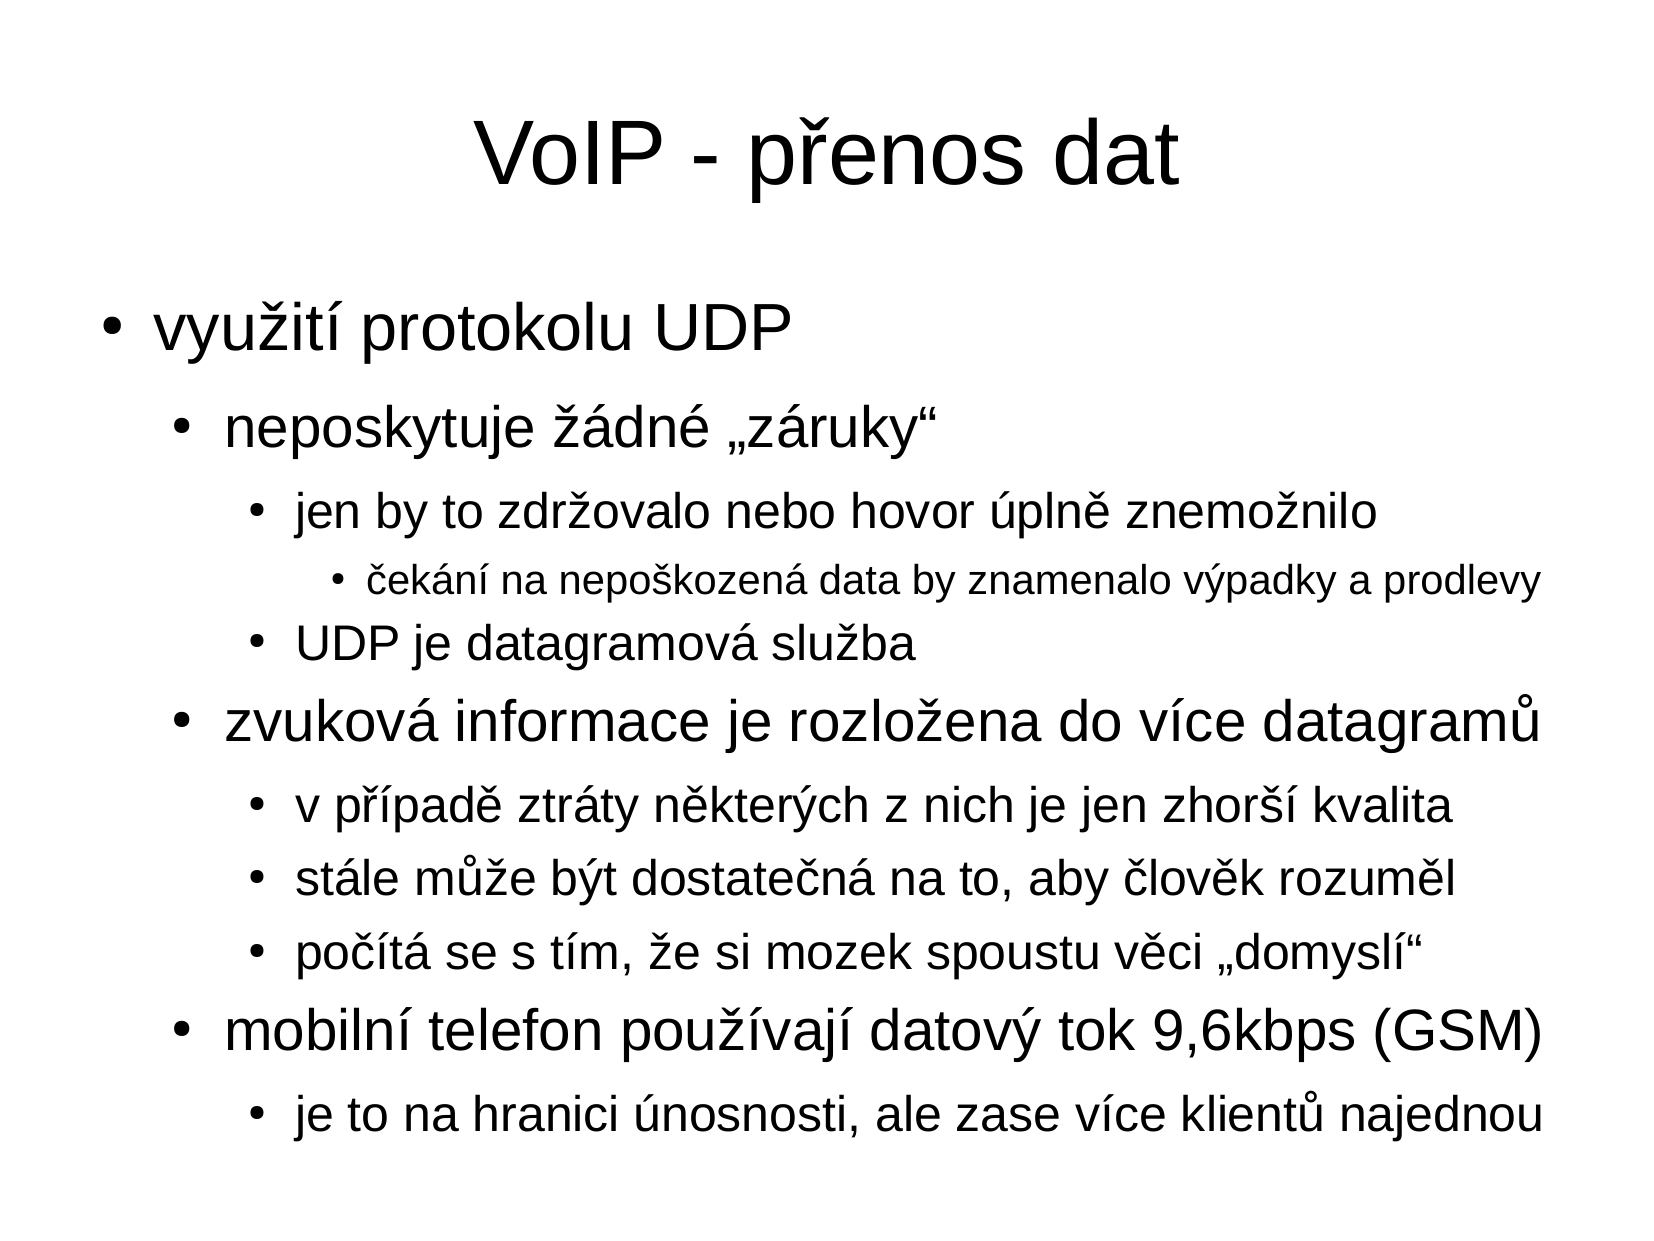

# VoIP - přenos dat
využití protokolu UDP
neposkytuje žádné „záruky“
jen by to zdržovalo nebo hovor úplně znemožnilo
čekání na nepoškozená data by znamenalo výpadky a prodlevy
UDP je datagramová služba
zvuková informace je rozložena do více datagramů
v případě ztráty některých z nich je jen zhorší kvalita
stále může být dostatečná na to, aby člověk rozuměl
počítá se s tím, že si mozek spoustu věci „domyslí“
mobilní telefon používají datový tok 9,6kbps (GSM)
je to na hranici únosnosti, ale zase více klientů najednou